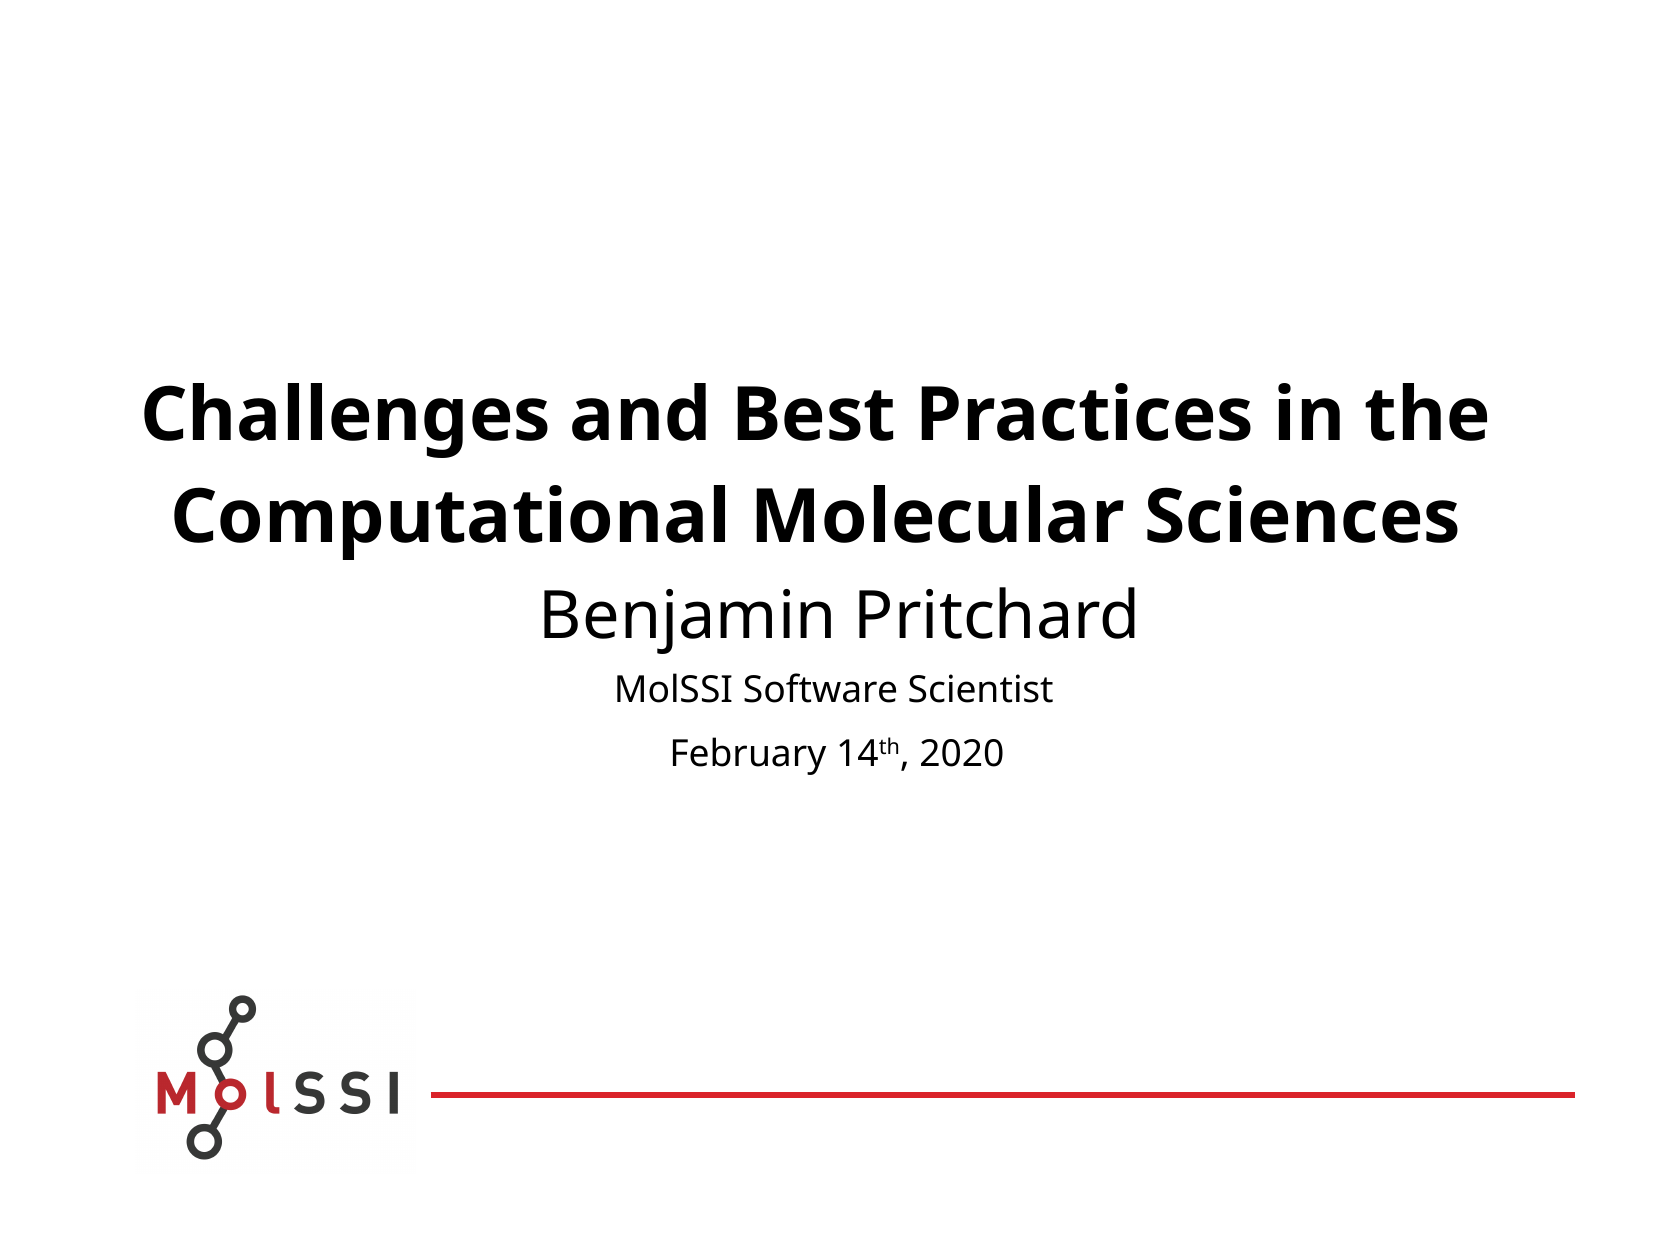

# Challenges and Best Practices in the Computational Molecular Sciences
Benjamin Pritchard
MolSSI Software Scientist
February 14th, 2020